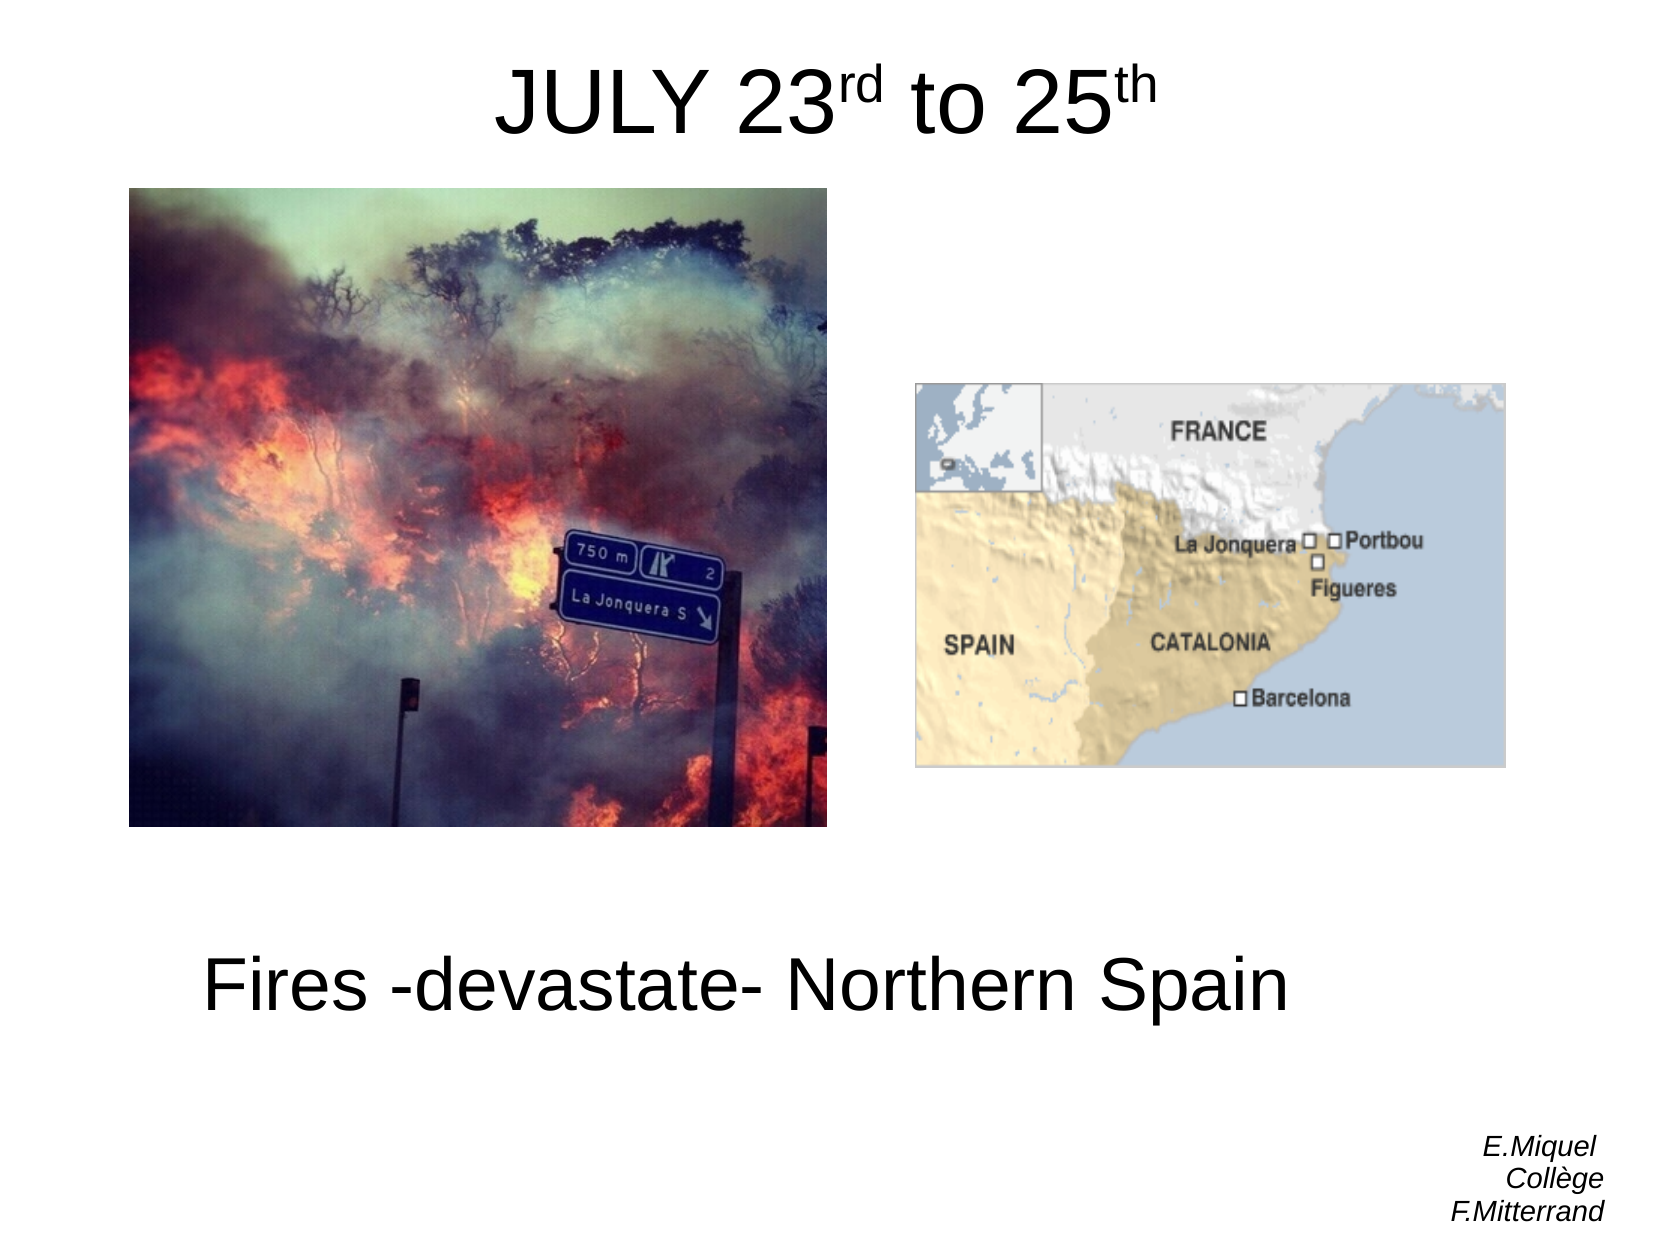

# JULY 23rd to 25th
 Fires -devastate- Northern Spain
E.Miquel
Collège F.Mitterrand